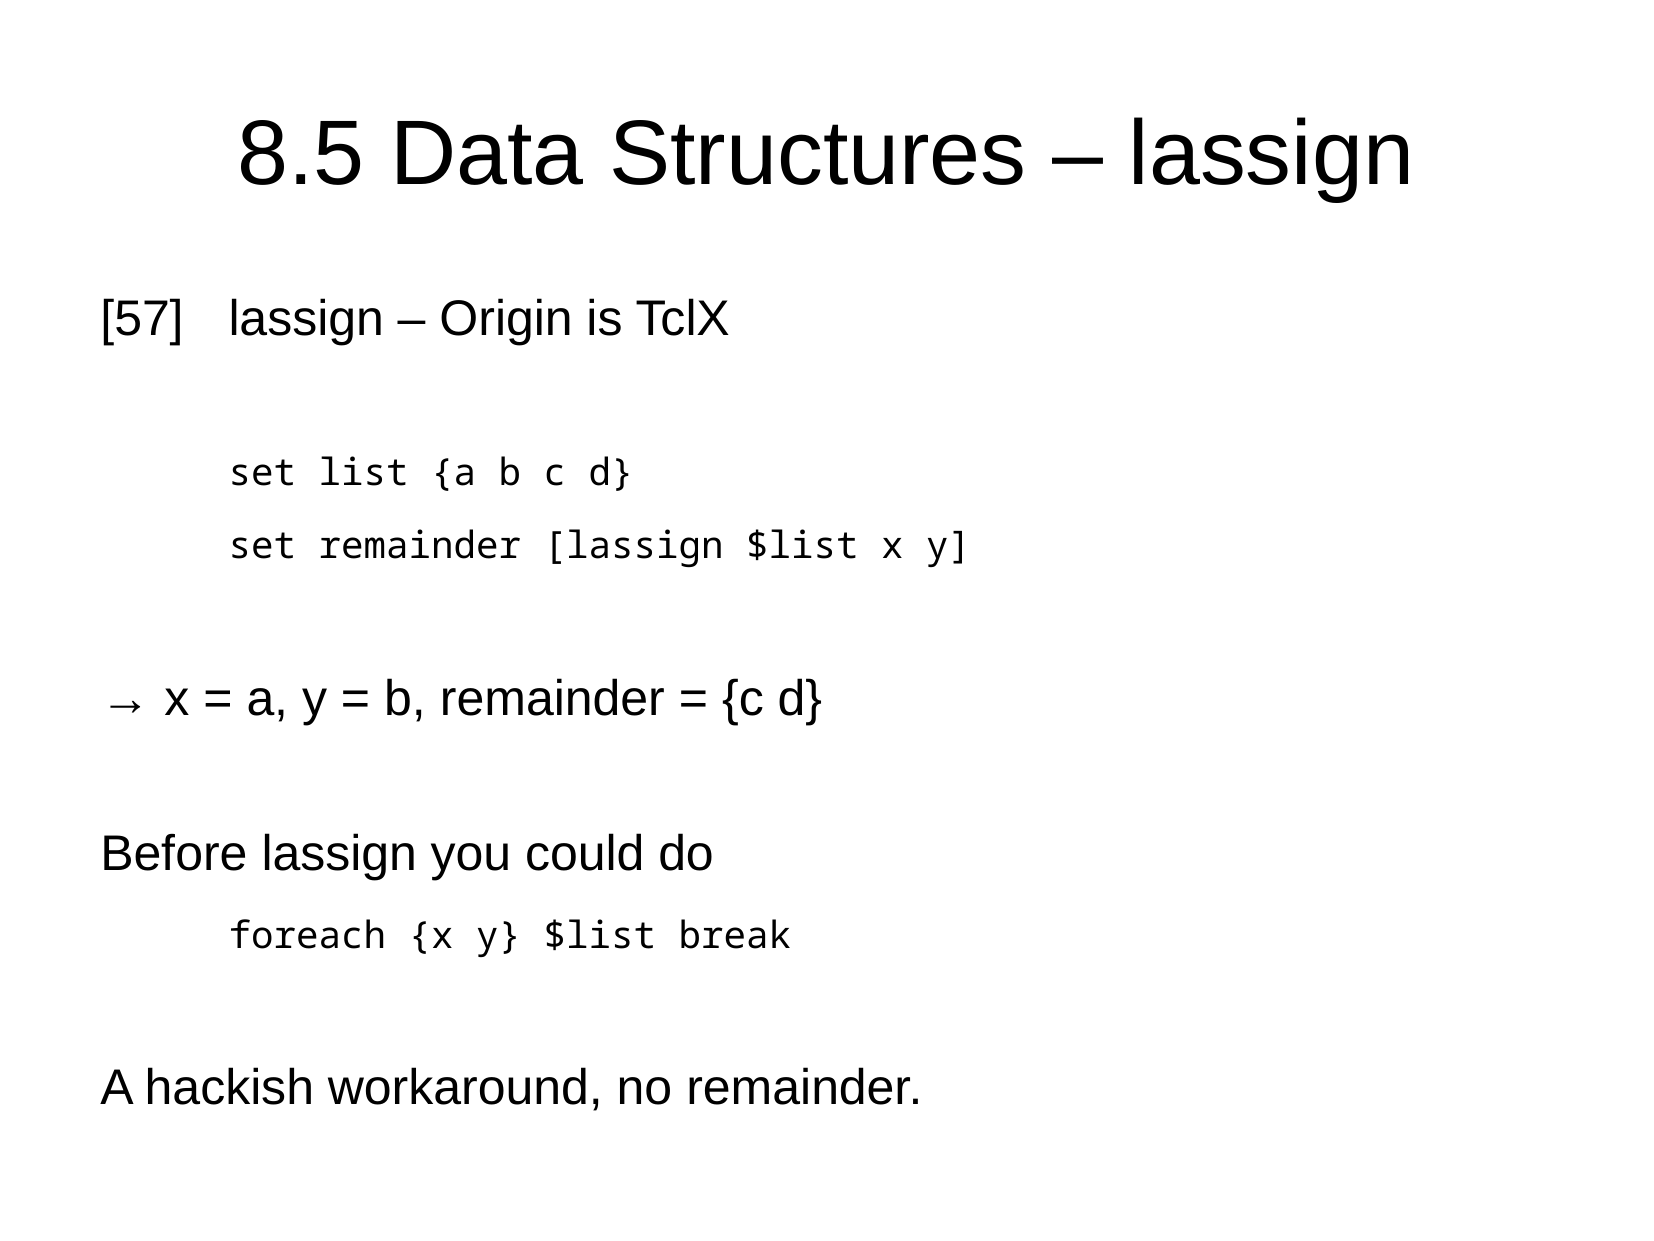

# 8.5 Data Structures – lassign
[57]	lassign – Origin is TclX
	set list {a b c d}
	set remainder [lassign $list x y]
→ x = a, y = b, remainder = {c d}
Before lassign you could do
	foreach {x y} $list break
A hackish workaround, no remainder.